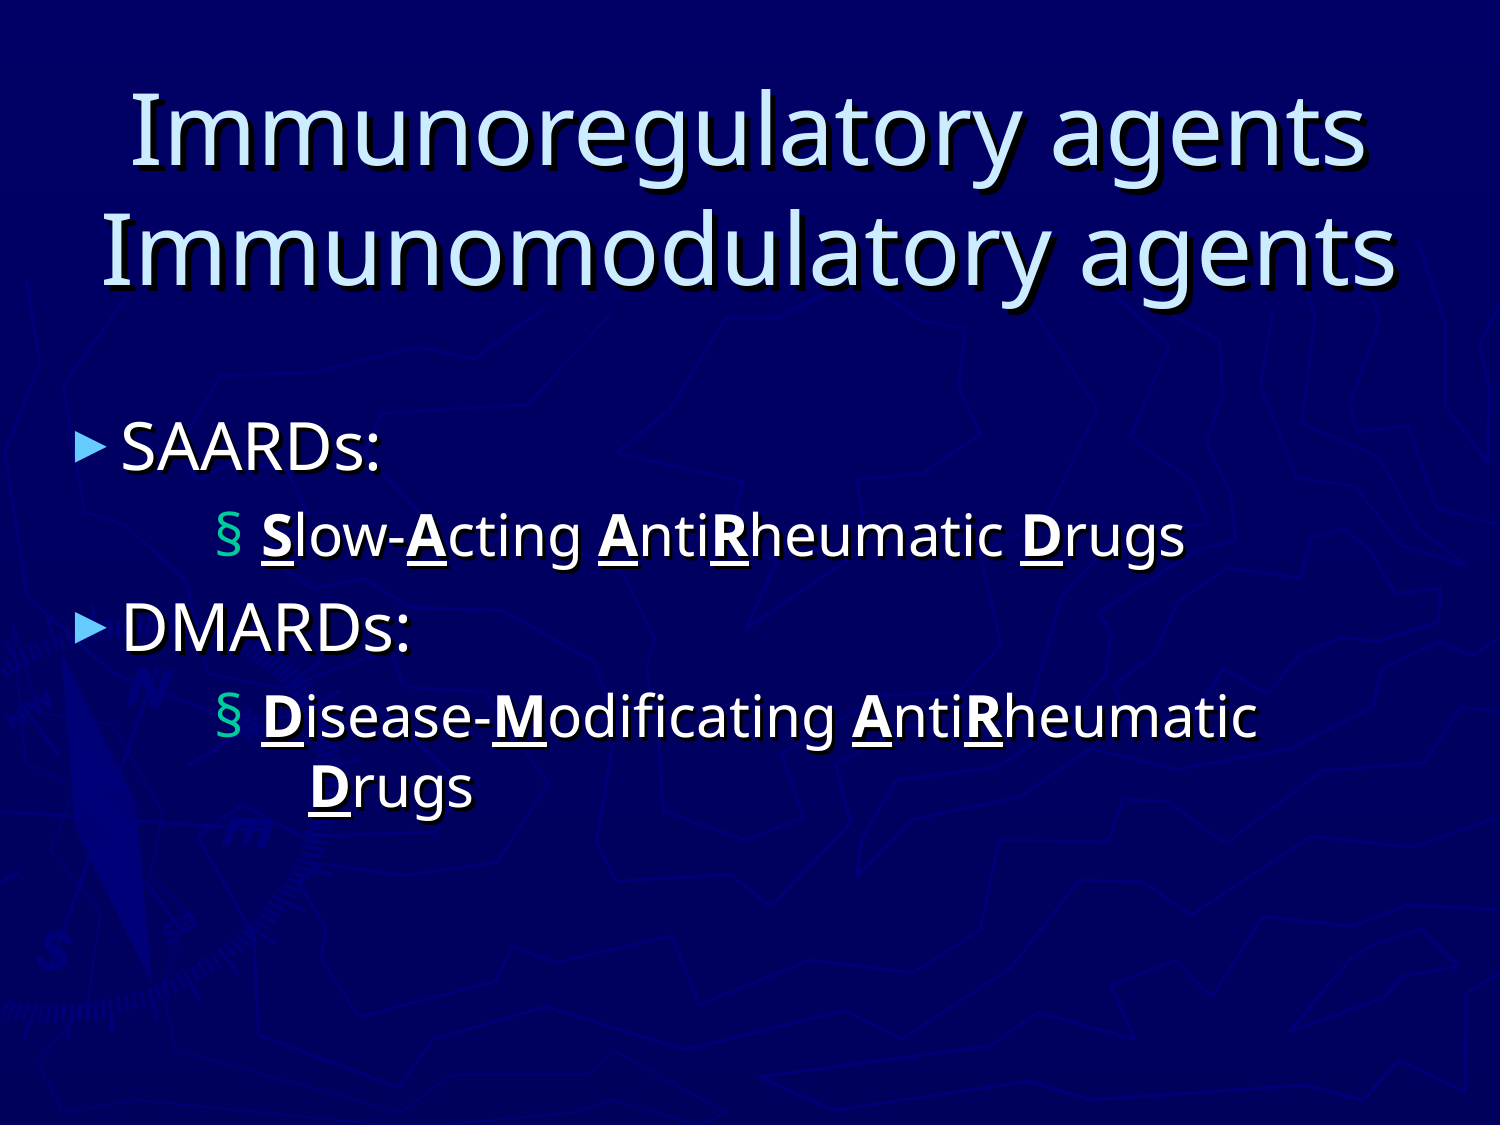

# Immunoregulatory agents Immunomodulatory agents
SAARDs:
Slow-Acting AntiRheumatic Drugs
DMARDs:
Disease-Modificating AntiRheumatic Drugs